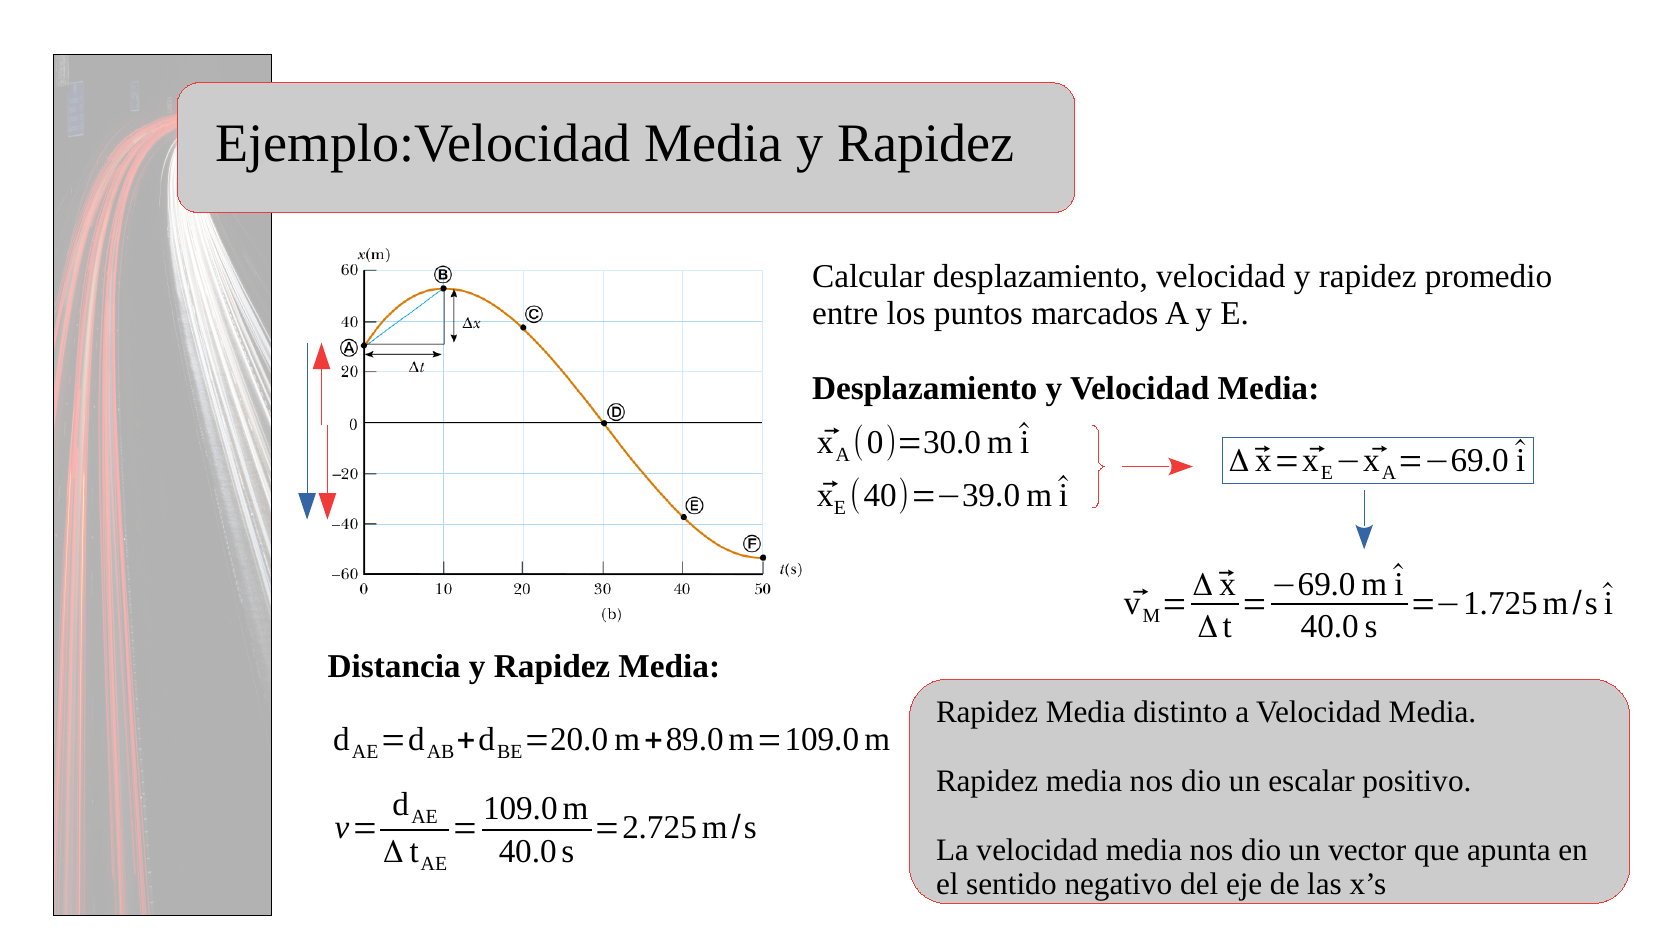

Ejemplo:Velocidad Media y Rapidez
Calcular desplazamiento, velocidad y rapidez promedio entre los puntos marcados A y E.
Desplazamiento y Velocidad Media:
Distancia y Rapidez Media:
Rapidez Media distinto a Velocidad Media.
Rapidez media nos dio un escalar positivo.
La velocidad media nos dio un vector que apunta en el sentido negativo del eje de las x’s